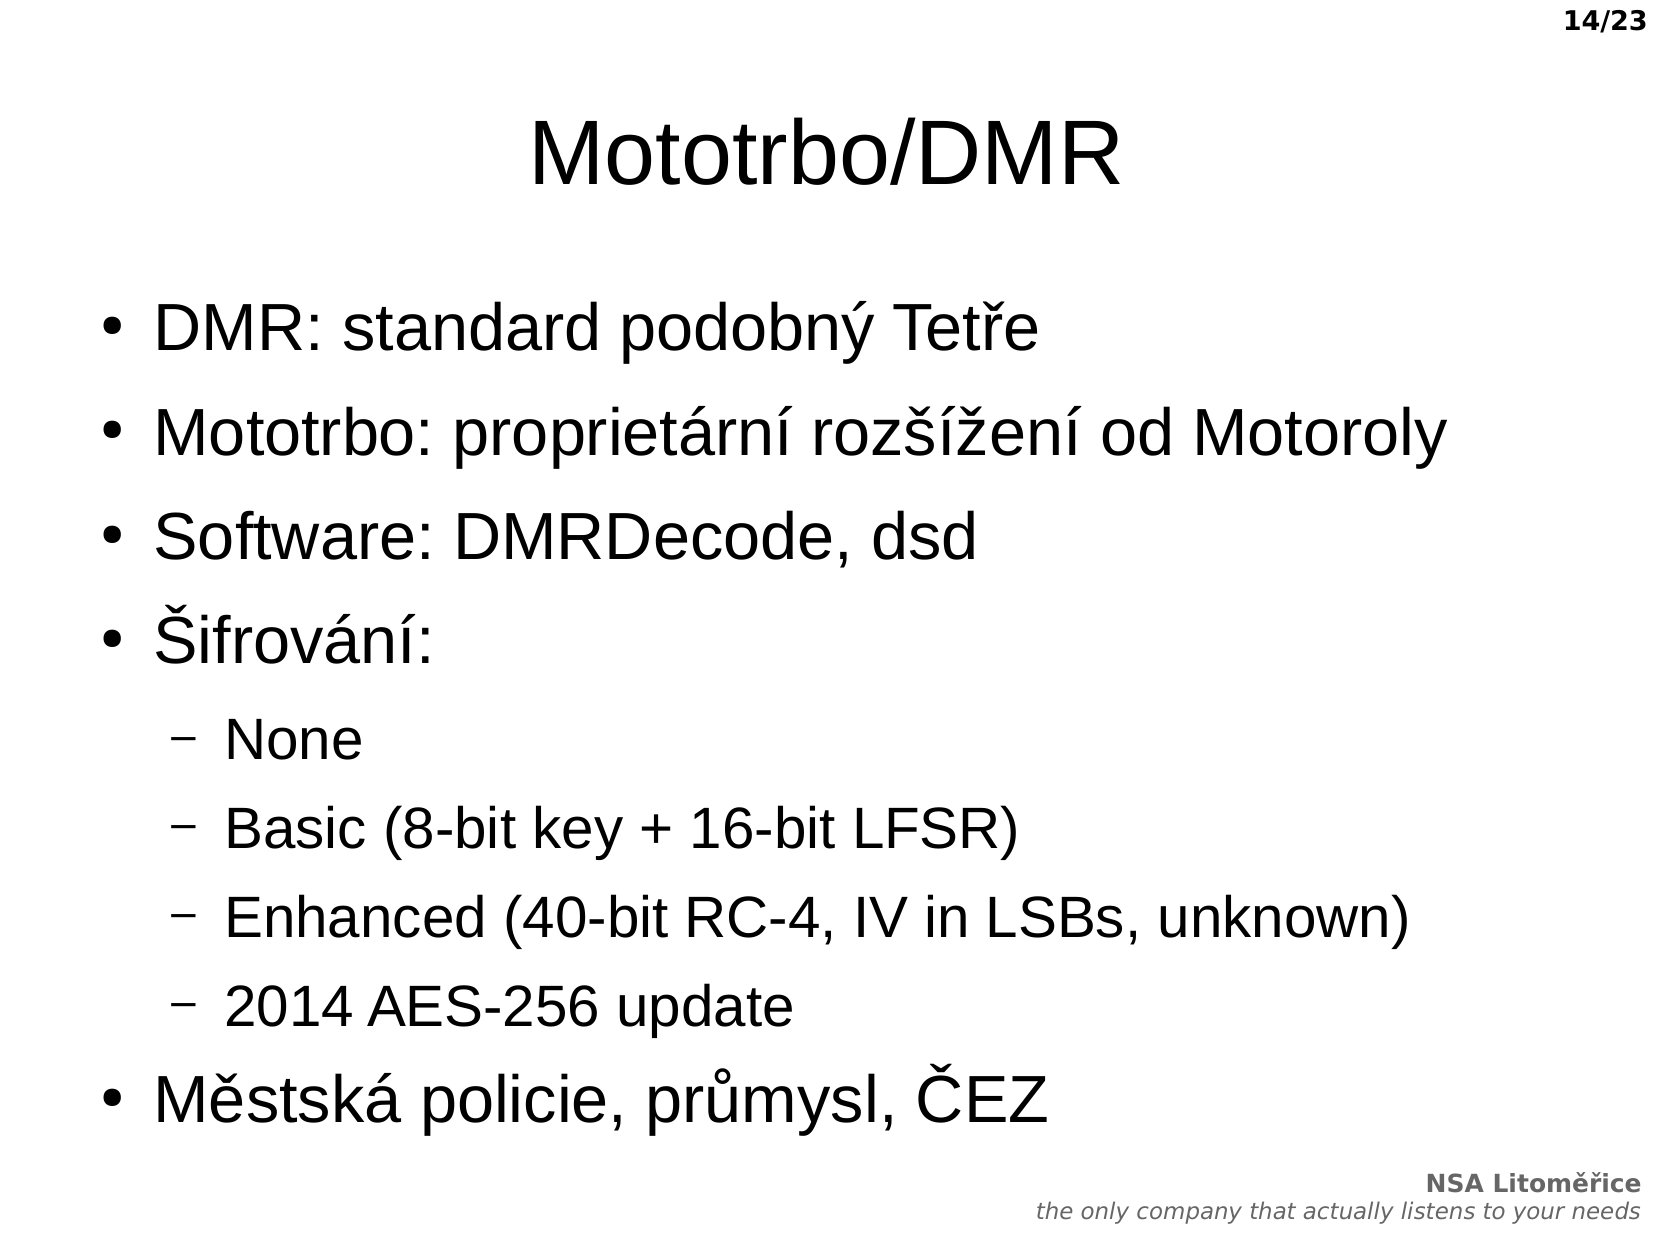

aaa
# Mototrbo/DMR
DMR: standard podobný Tetře
Mototrbo: proprietární rozšížení od Motoroly
Software: DMRDecode, dsd
Šifrování:
None
Basic (8-bit key + 16-bit LFSR)
Enhanced (40-bit RC-4, IV in LSBs, unknown)
2014 AES-256 update
Městská policie, průmysl, ČEZ
14